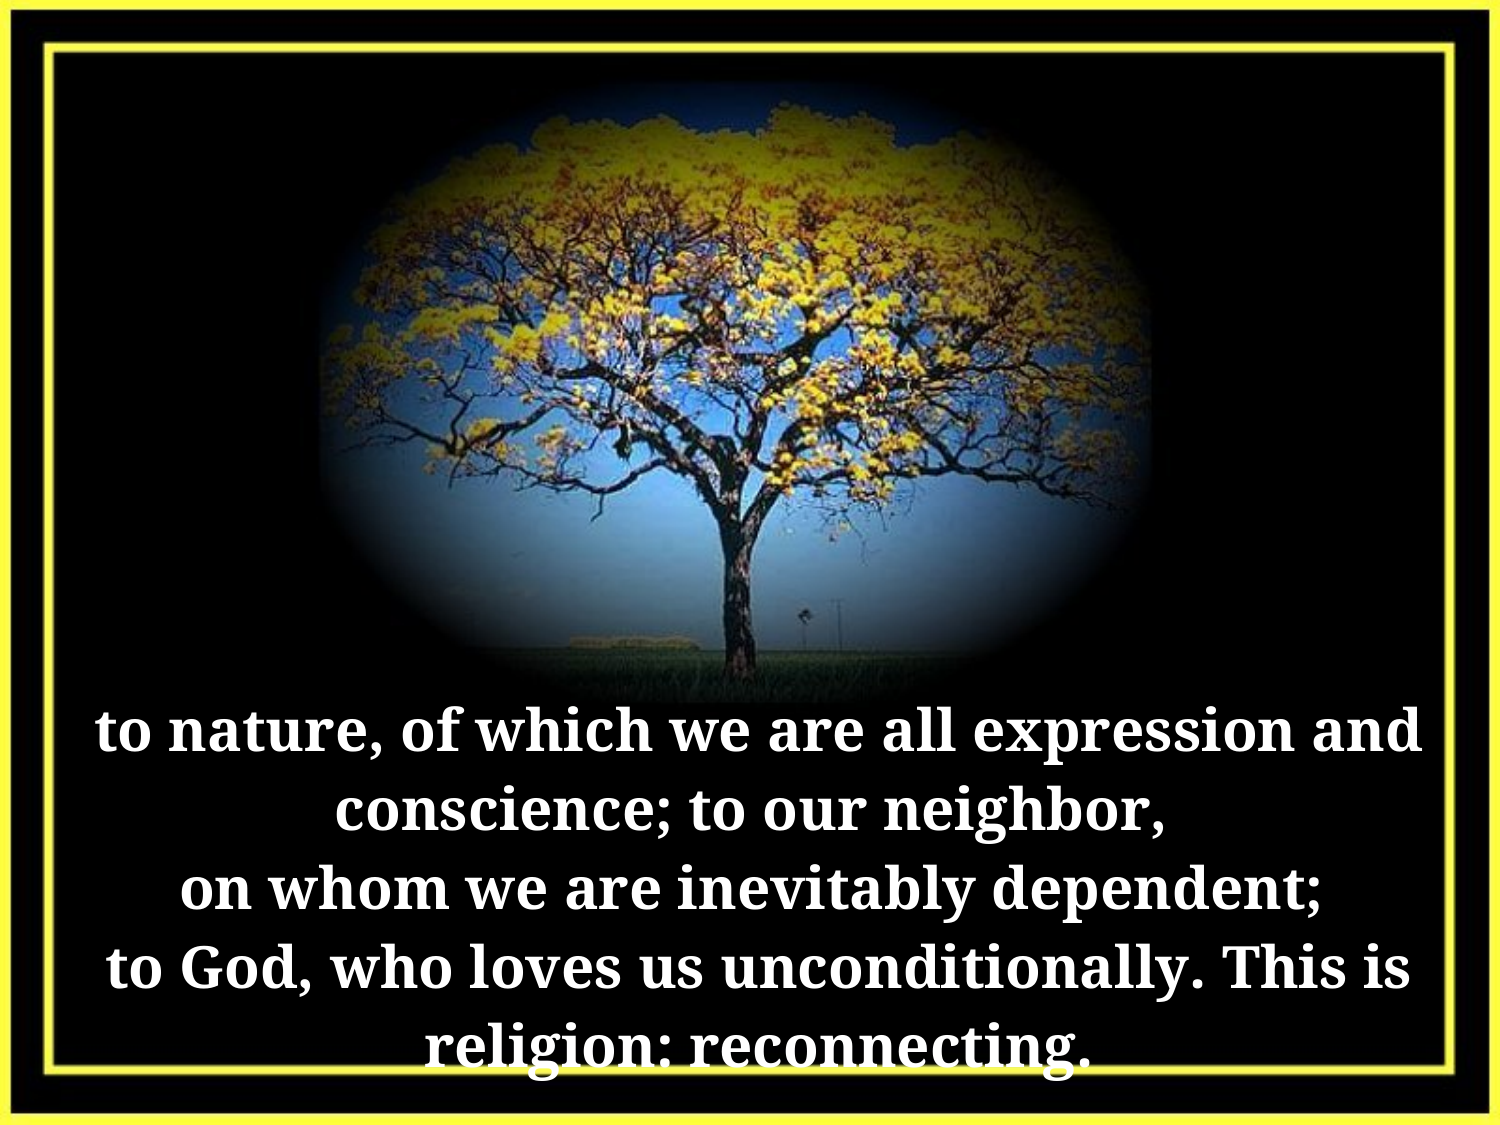

to nature, of which we are all expression and conscience; to our neighbor,
on whom we are inevitably dependent;
to God, who loves us unconditionally. This is religion: reconnecting.